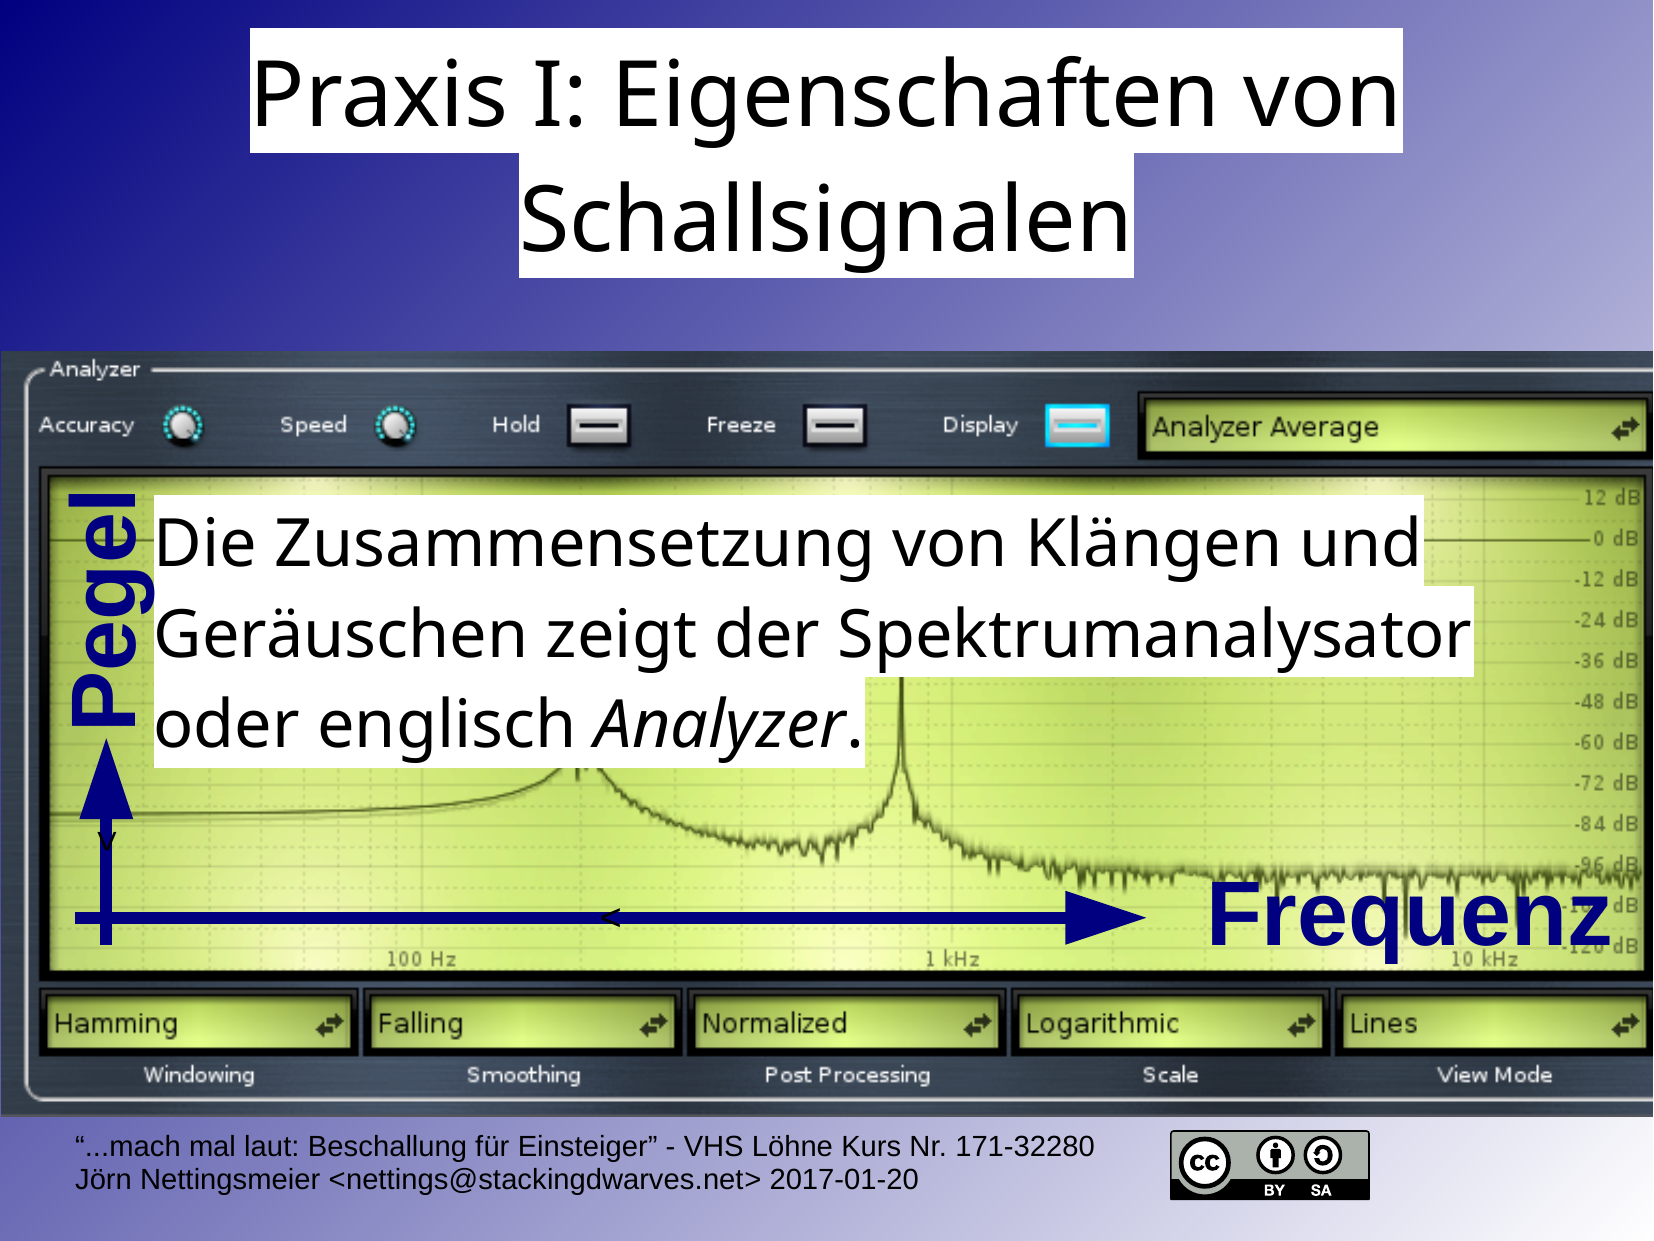

# Praxis I: Eigenschaften von Schallsignalen
Die Zusammensetzung von Klängen und Geräuschen zeigt der Spektrumanalysator oder englisch Analyzer.
Pegel
<
Frequenz
<